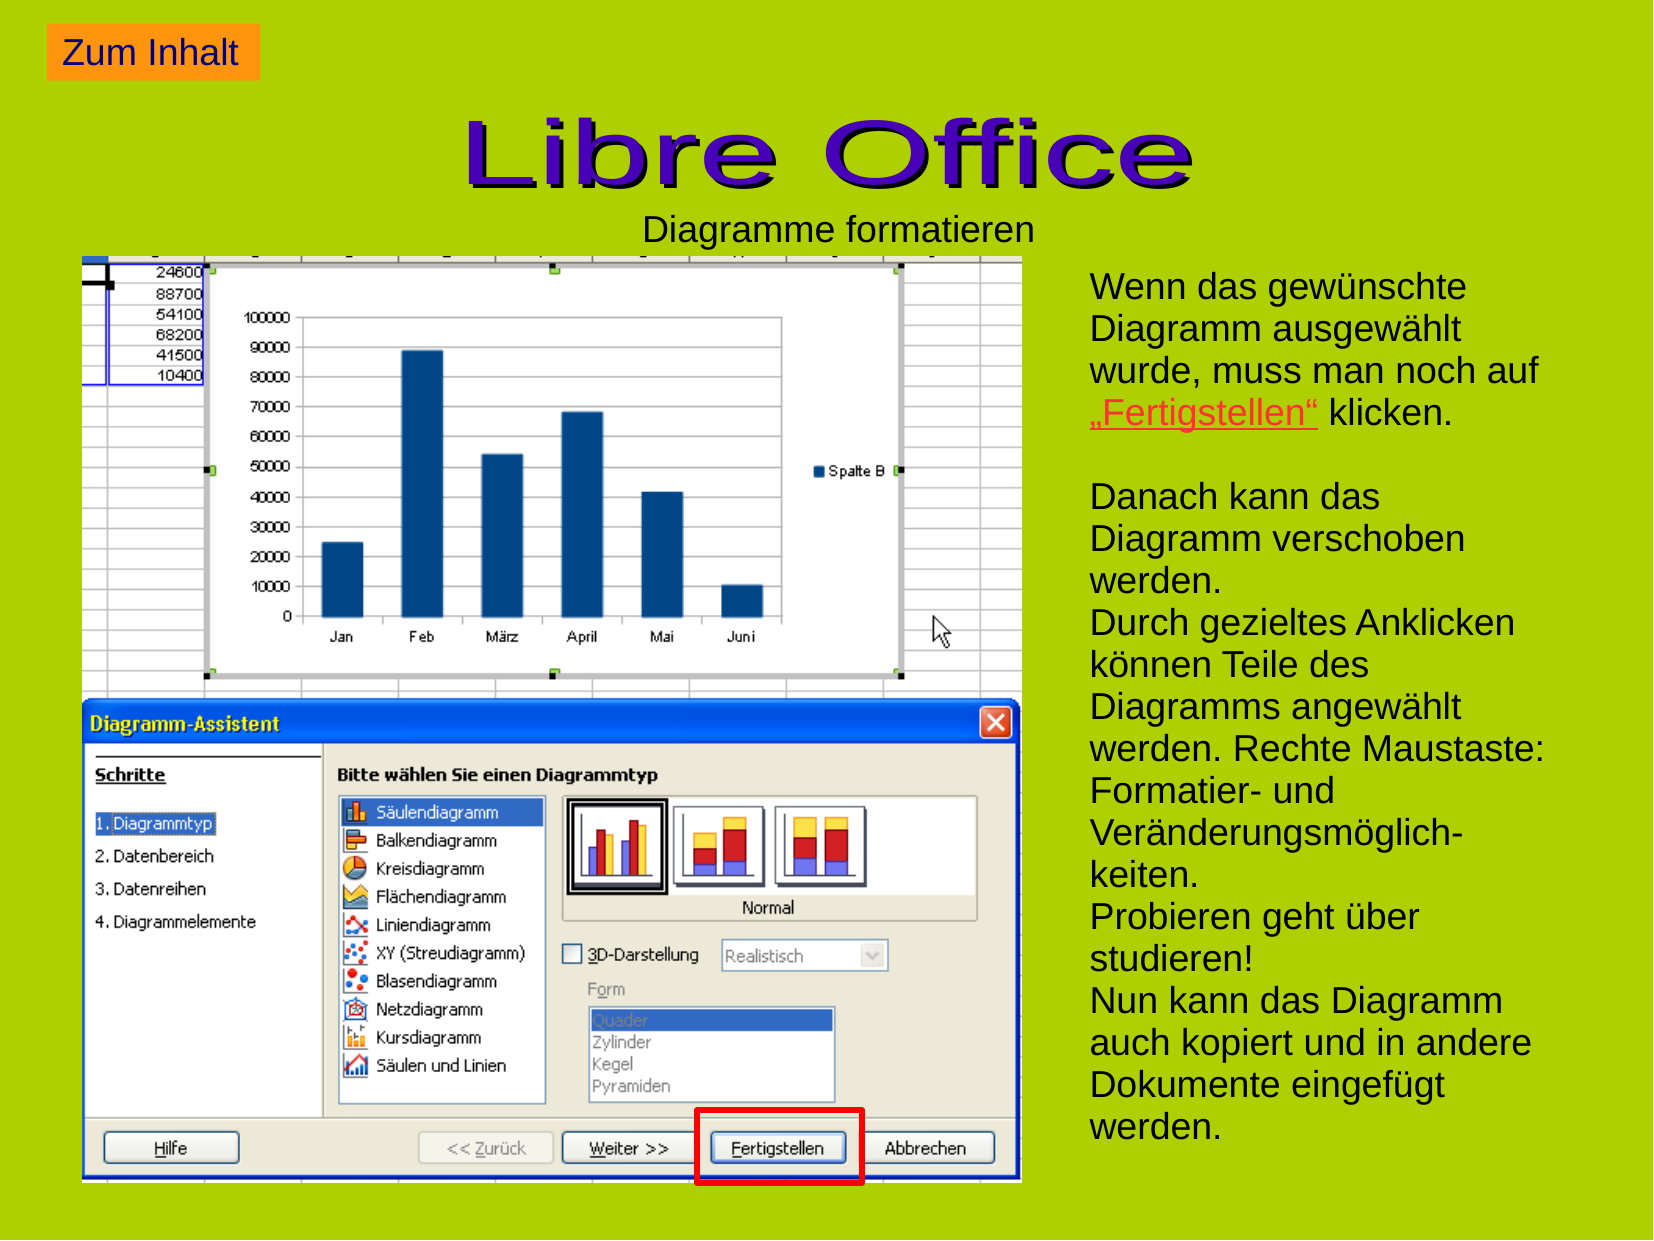

Zum Inhalt
# Libre Office
Diagramme formatieren
Wenn das gewünschte Diagramm ausgewählt wurde, muss man noch auf „Fertigstellen“ klicken.
Danach kann das Diagramm verschoben werden.
Durch gezieltes Anklicken können Teile des Diagramms angewählt werden. Rechte Maustaste: Formatier- und Veränderungsmöglich-keiten.
Probieren geht über studieren!
Nun kann das Diagramm auch kopiert und in andere Dokumente eingefügt werden.